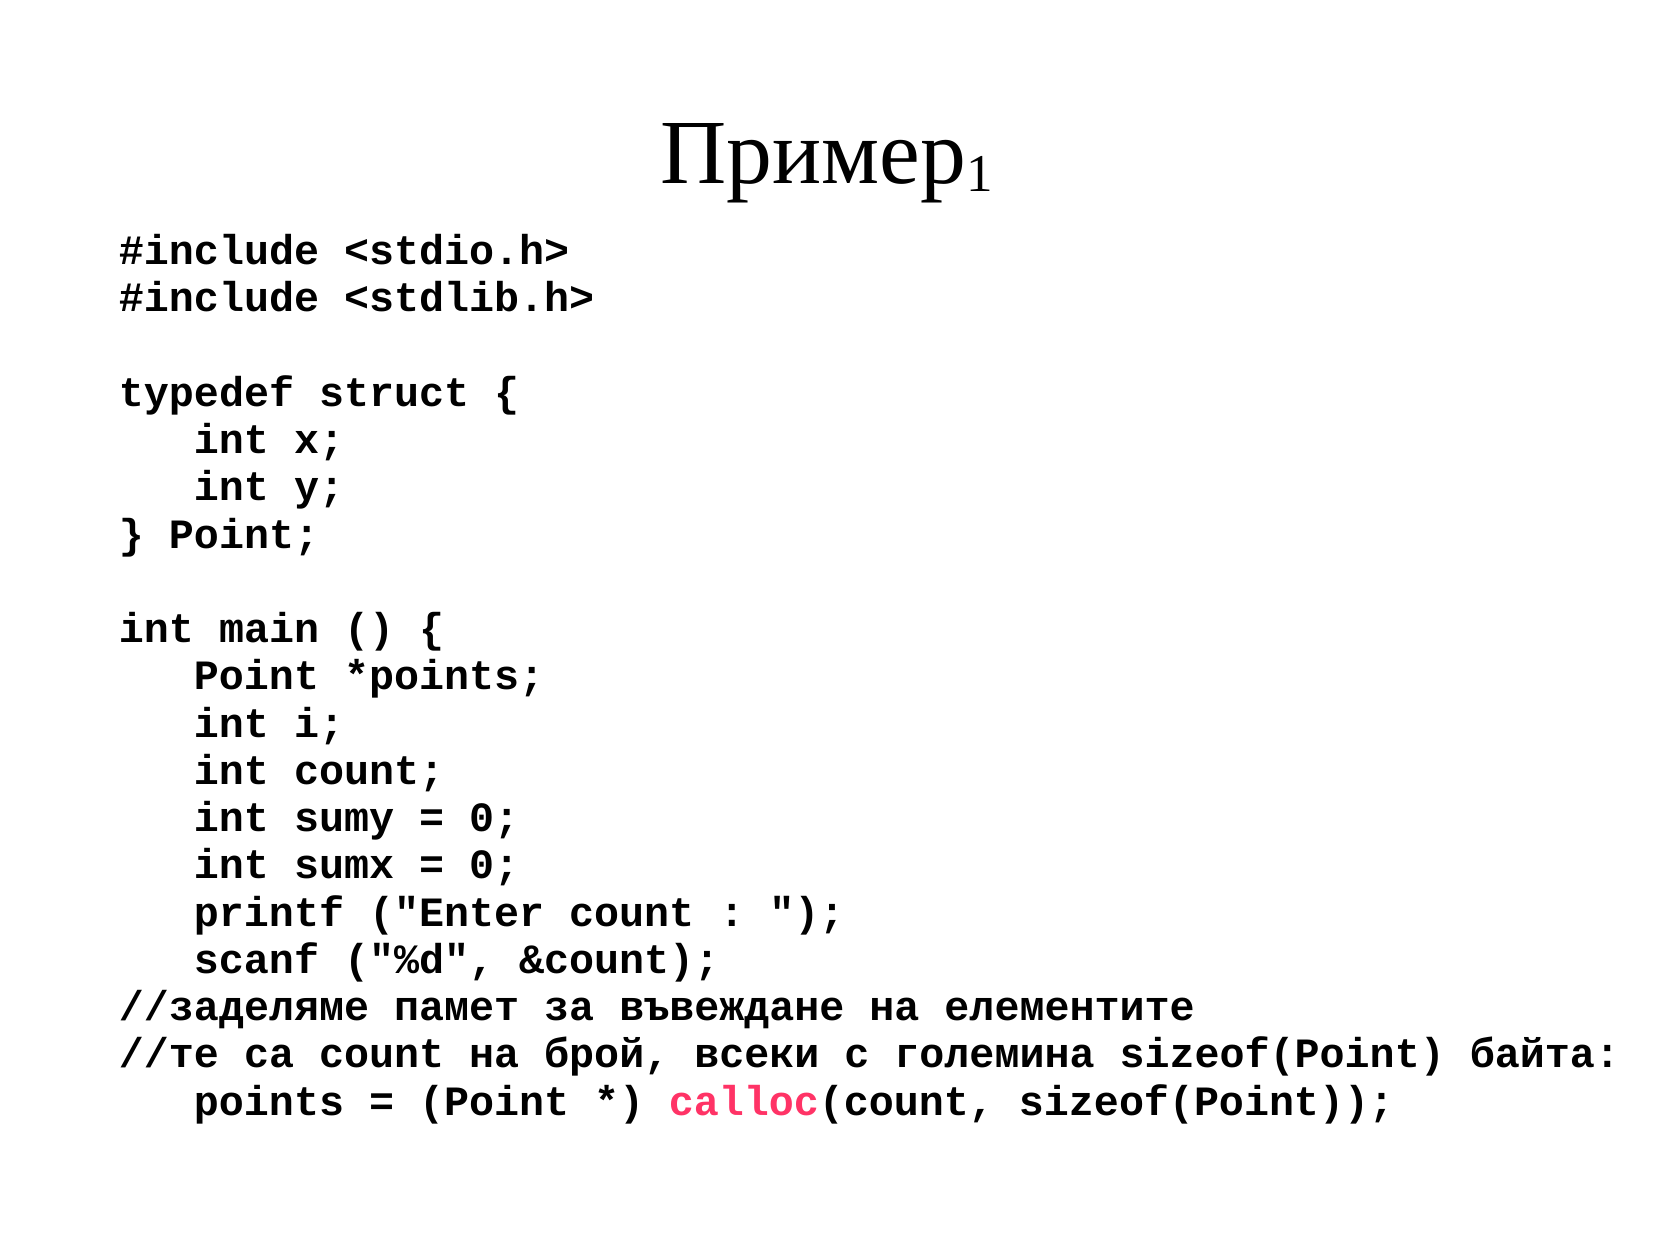

# Пример1
#include <stdio.h>
#include <stdlib.h>
typedef struct {
	int x;
	int y;
} Point;
int main () {
	Point *points;
	int i;
	int count;
	int sumy = 0;
	int sumx = 0;
	printf ("Enter count : ");
	scanf ("%d", &count);
//заделяме памет за въвеждане на елементите
//те са count на брой, всеки с големина sizeof(Point) байта:
	points = (Point *) calloc(count, sizeof(Point));